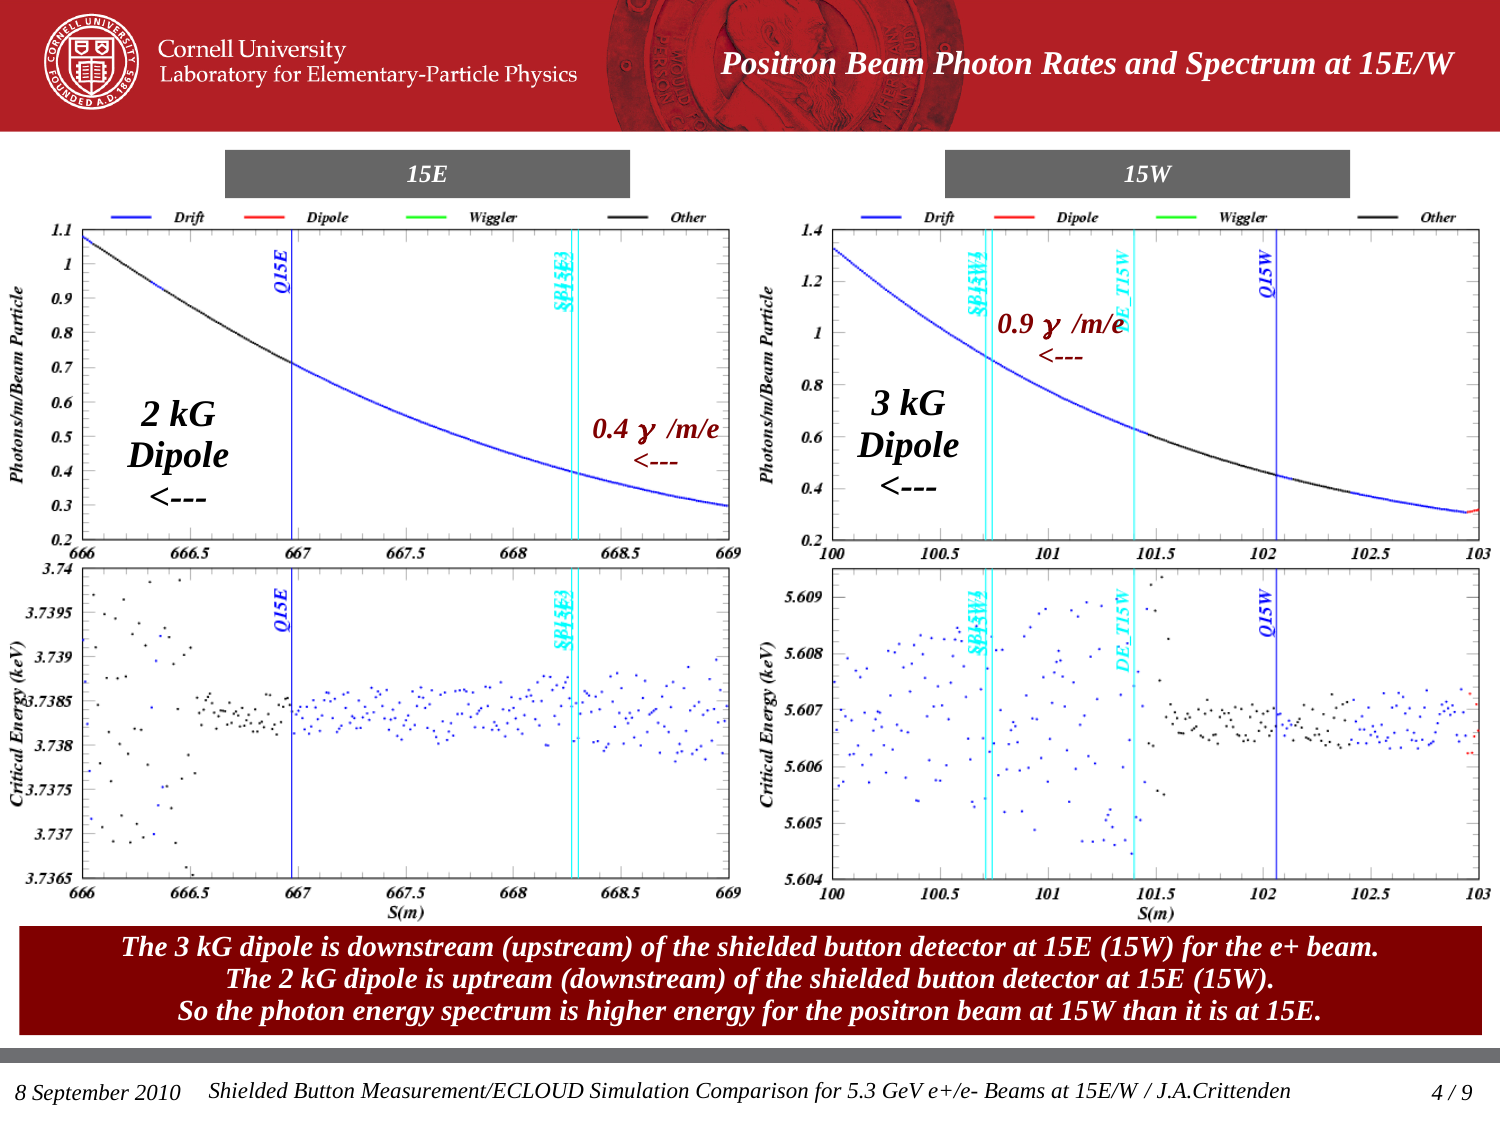

Positron Beam Photon Rates and Spectrum at 15E/W
15E
15W
0.9 g /m/e
<---
3 kG
Dipole
<---
2 kG
Dipole
<---
0.4 g /m/e
<---
The 3 kG dipole is downstream (upstream) of the shielded button detector at 15E (15W) for the e+ beam.
The 2 kG dipole is uptream (downstream) of the shielded button detector at 15E (15W).
So the photon energy spectrum is higher energy for the positron beam at 15W than it is at 15E.